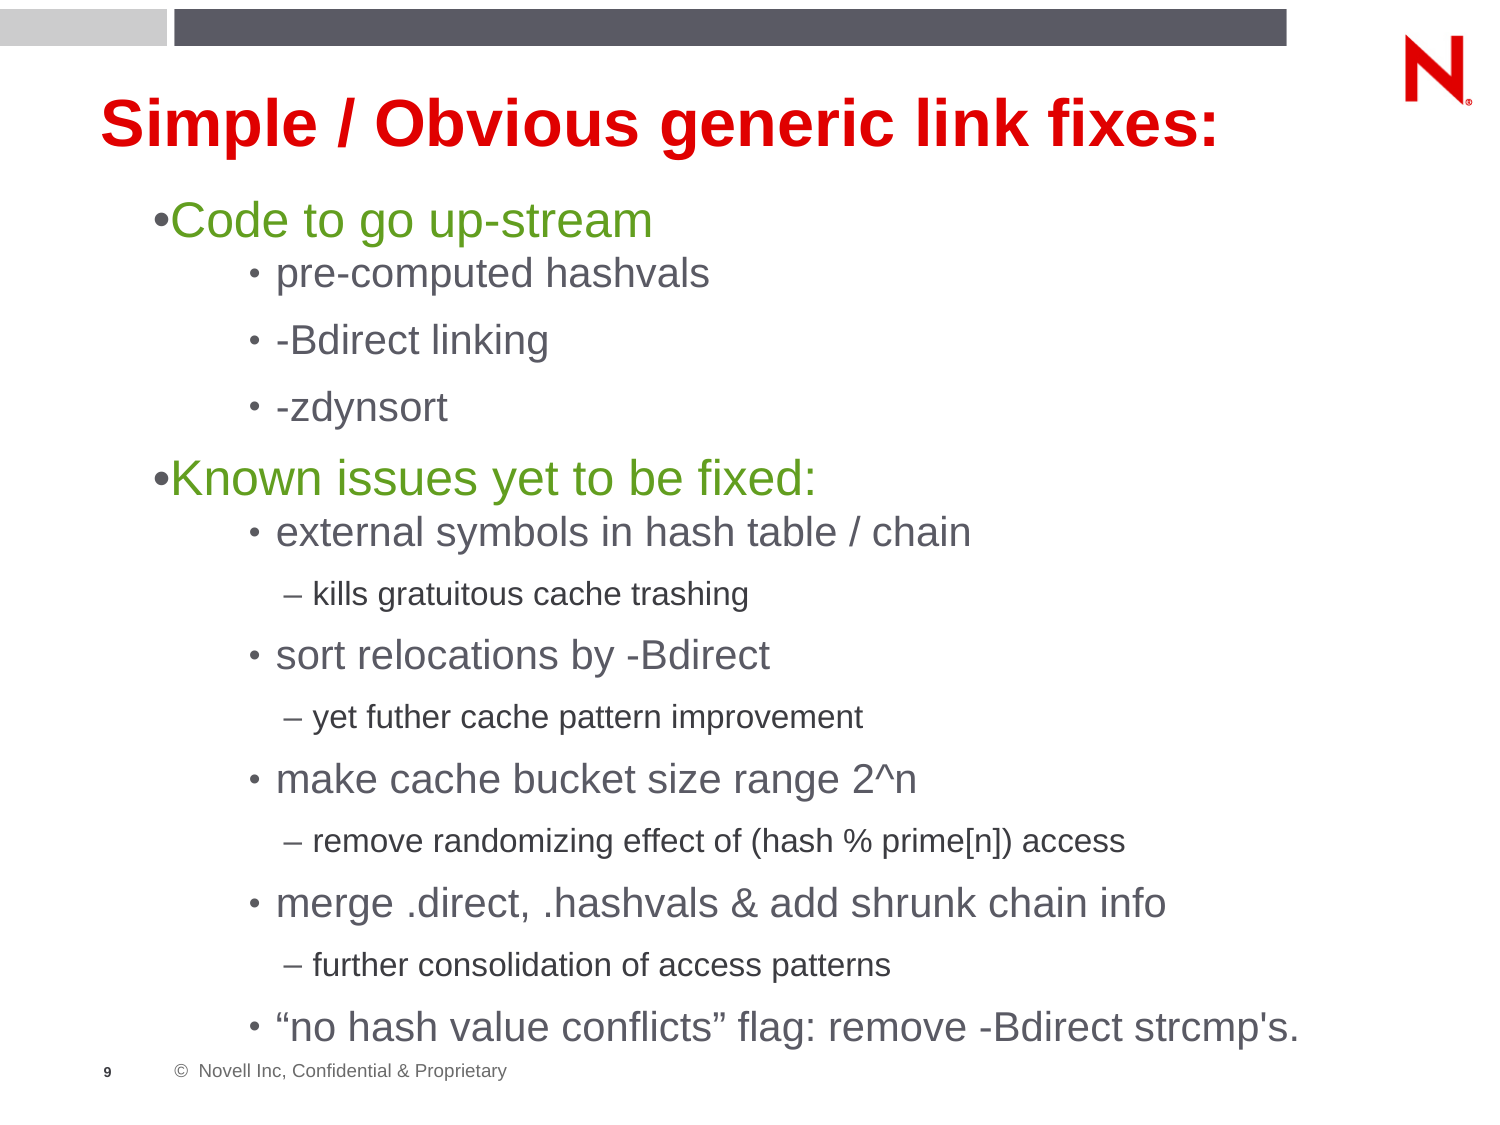

# Simple / Obvious generic link fixes:
Code to go up-stream
pre-computed hashvals
-Bdirect linking
-zdynsort
Known issues yet to be fixed:
external symbols in hash table / chain
kills gratuitous cache trashing
sort relocations by -Bdirect
yet futher cache pattern improvement
make cache bucket size range 2^n
remove randomizing effect of (hash % prime[n]) access
merge .direct, .hashvals & add shrunk chain info
further consolidation of access patterns
“no hash value conflicts” flag: remove -Bdirect strcmp's.